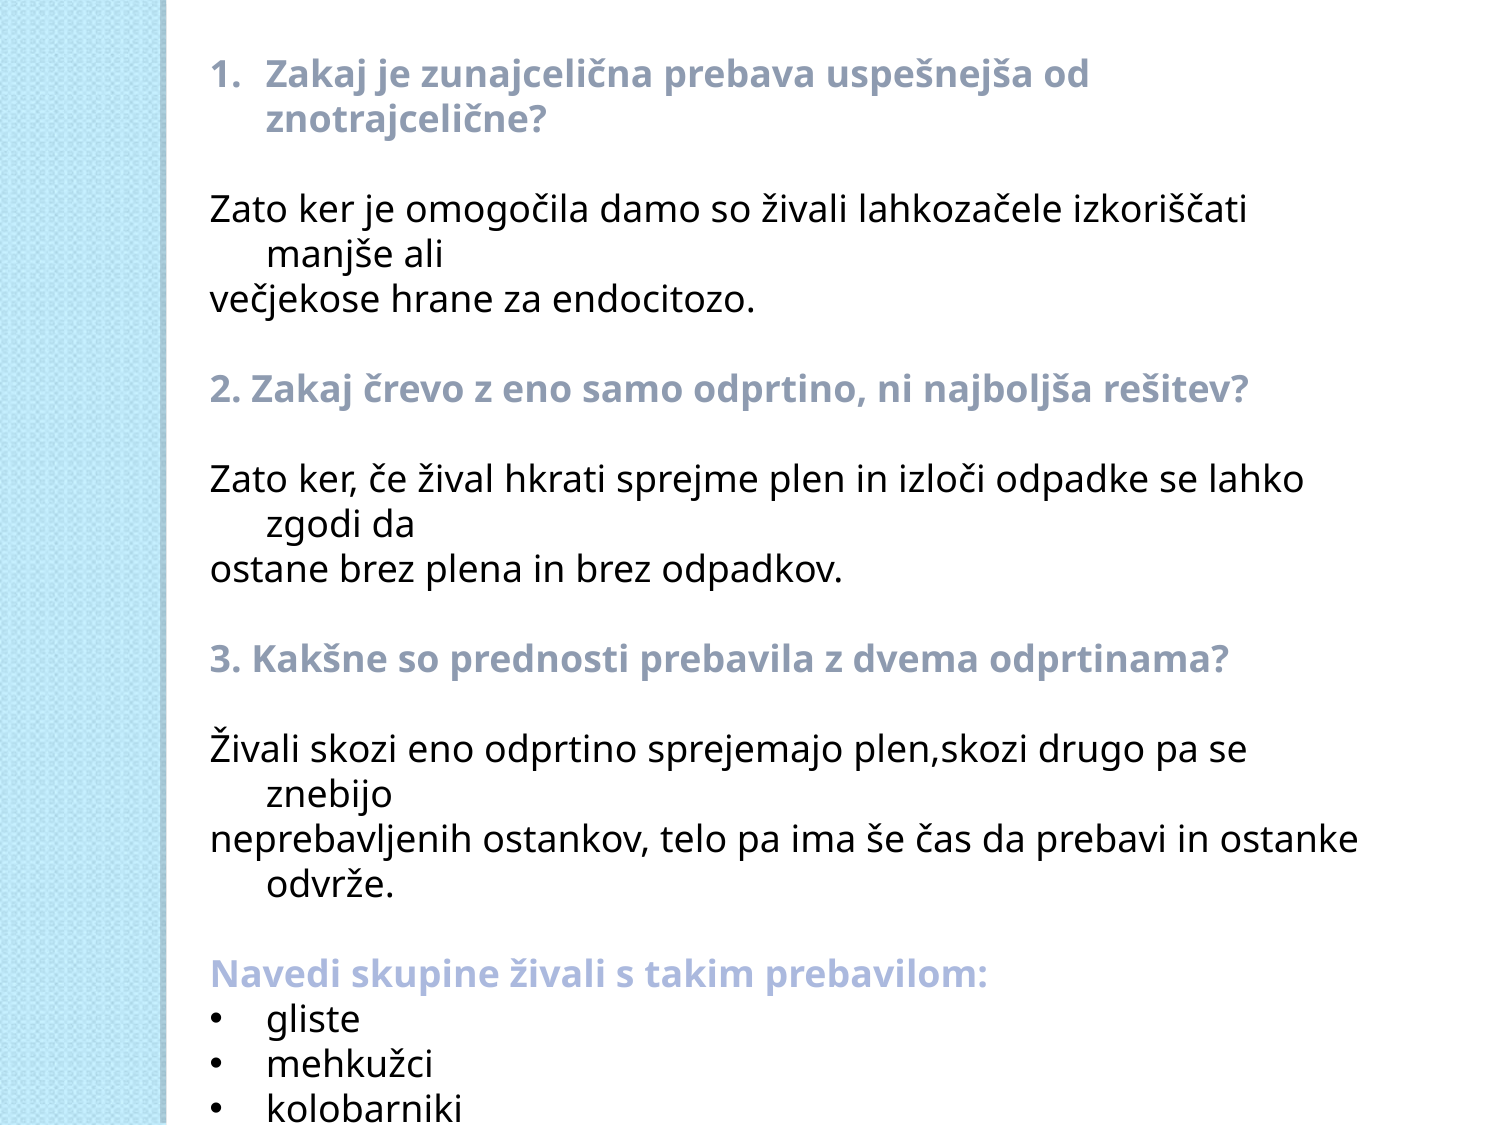

Zakaj je zunajcelična prebava uspešnejša od znotrajcelične?
Zato ker je omogočila damo so živali lahkozačele izkoriščati manjše ali
večjekose hrane za endocitozo.
2. Zakaj črevo z eno samo odprtino, ni najboljša rešitev?
Zato ker, če žival hkrati sprejme plen in izloči odpadke se lahko zgodi da
ostane brez plena in brez odpadkov.
3. Kakšne so prednosti prebavila z dvema odprtinama?
Živali skozi eno odprtino sprejemajo plen,skozi drugo pa se znebijo
neprebavljenih ostankov, telo pa ima še čas da prebavi in ostanke odvrže.
Navedi skupine živali s takim prebavilom:
gliste
mehkužci
kolobarniki
členonožci
vretenčarji
vsi preostali mnogoceličarji